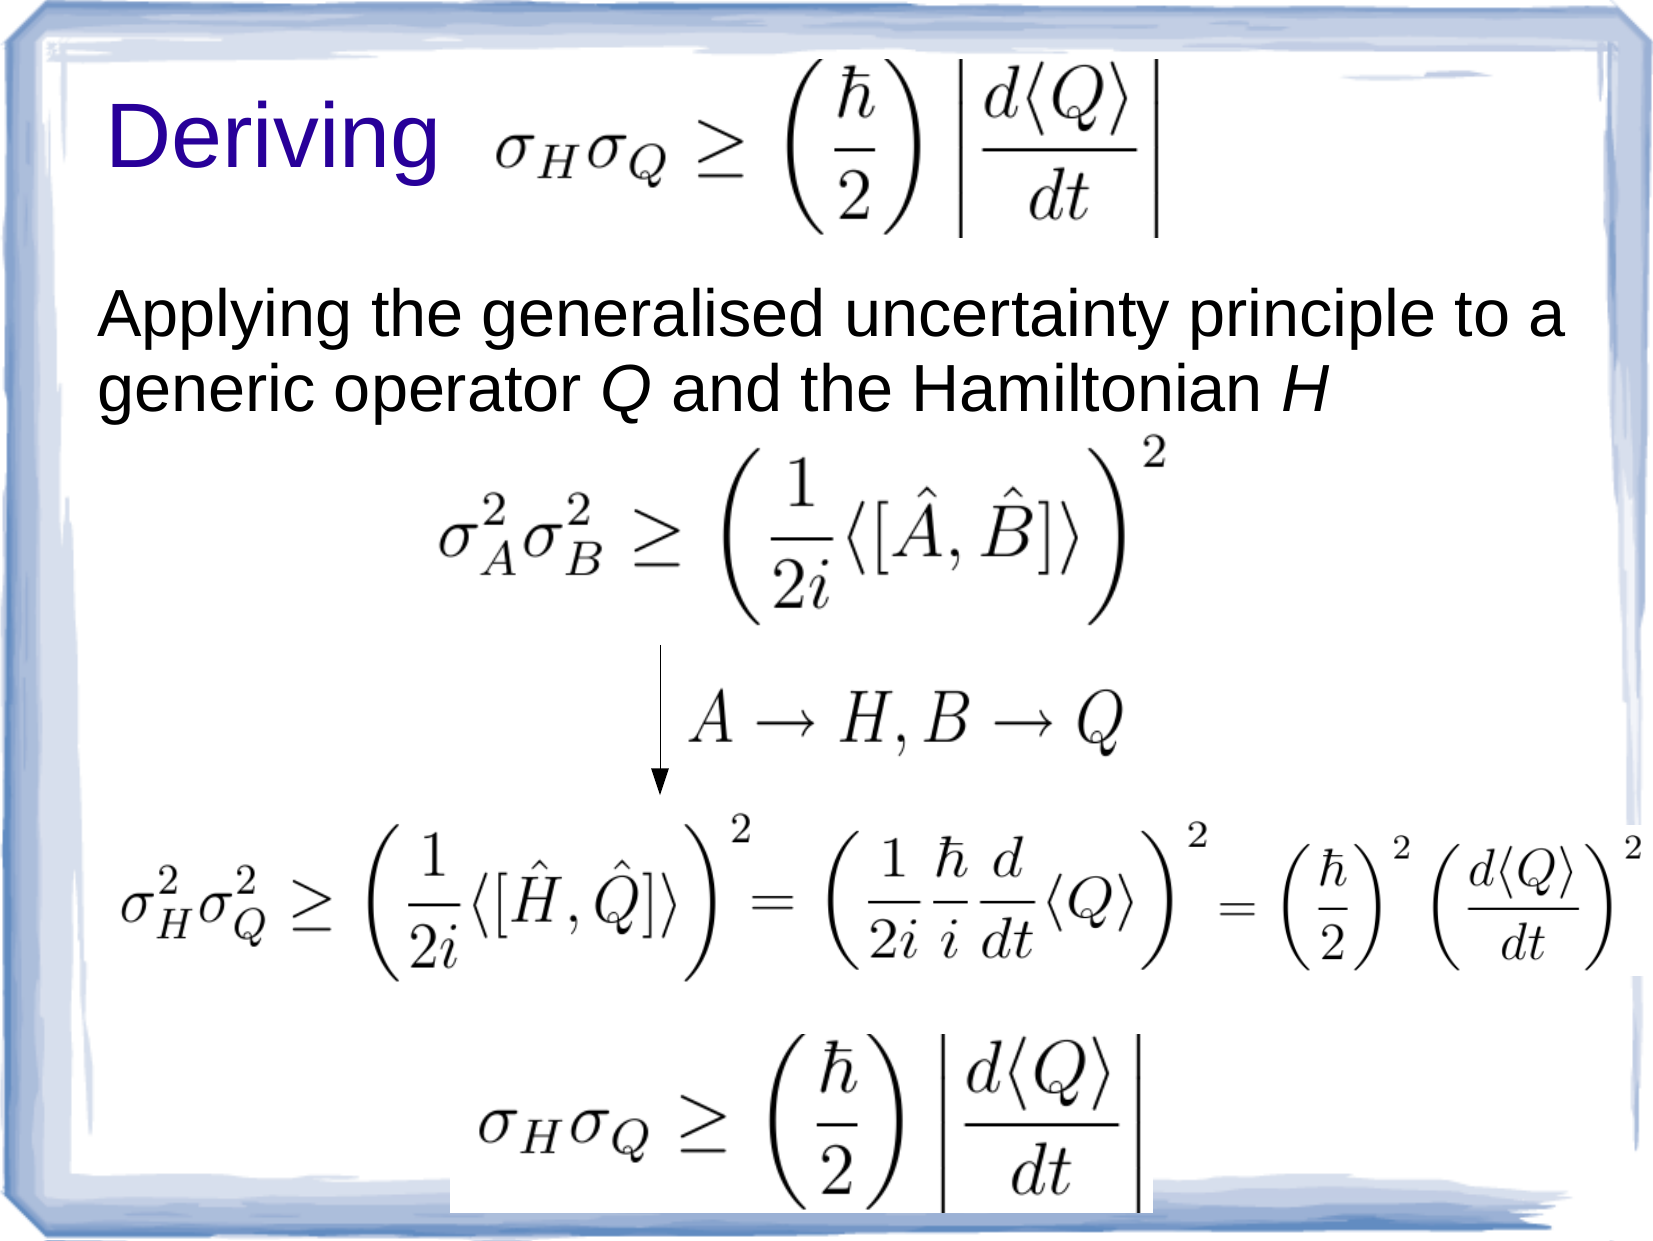

# Deriving
Applying the generalised uncertainty principle to a generic operator Q and the Hamiltonian H